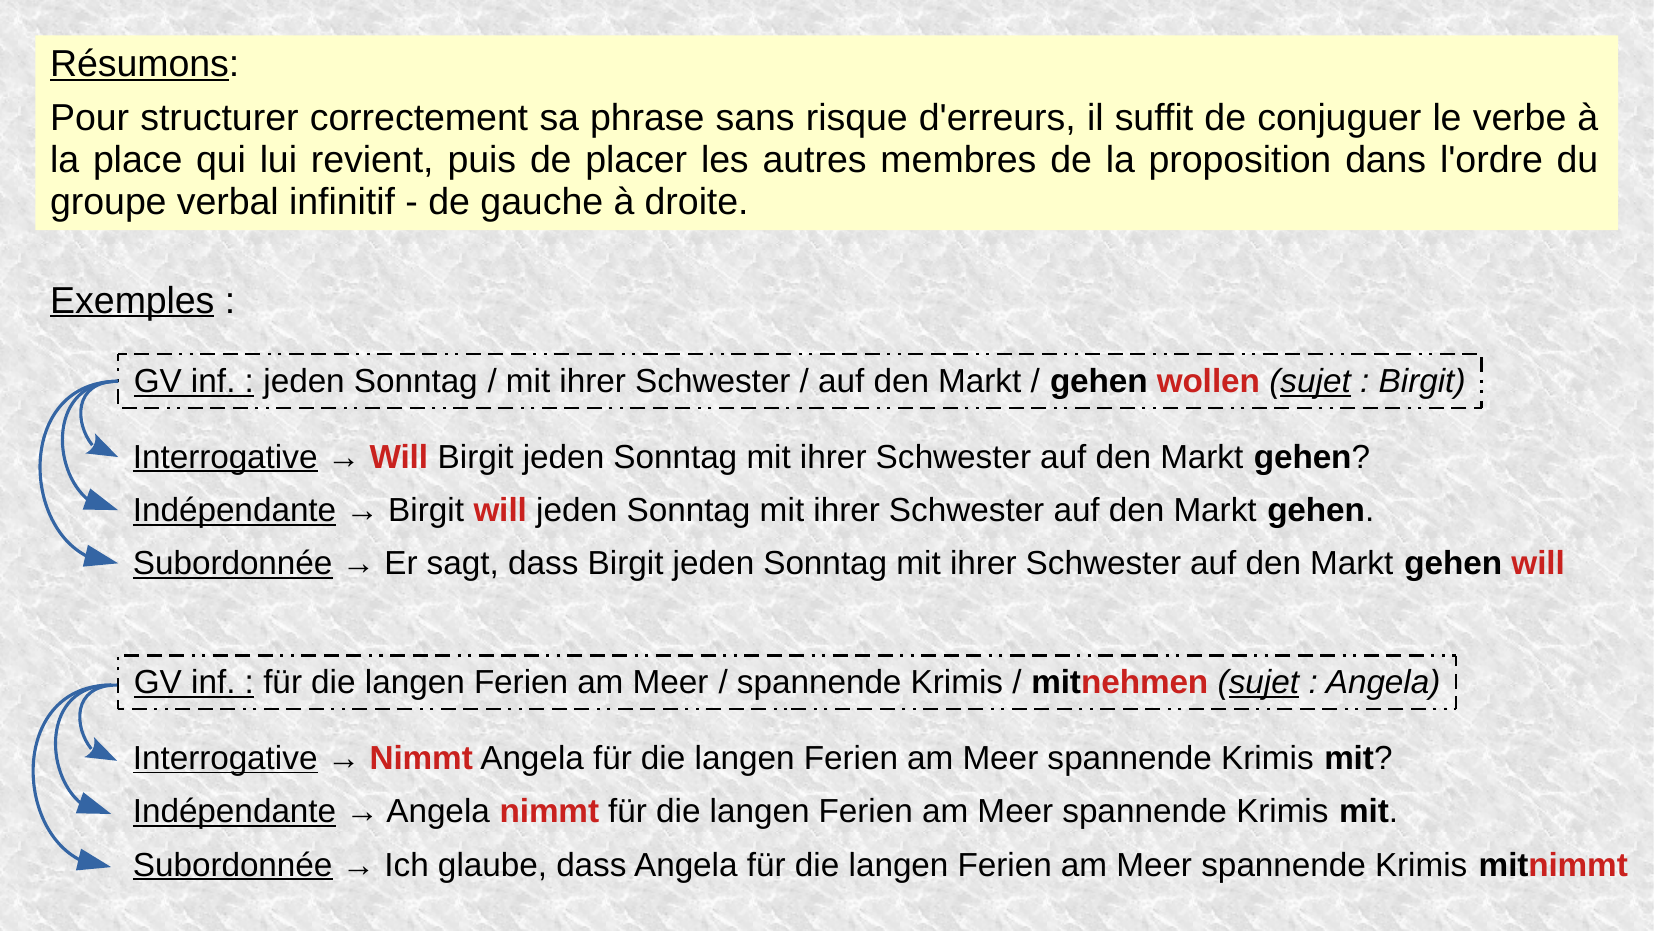

Résumons:
Pour structurer correctement sa phrase sans risque d'erreurs, il suffit de conjuguer le verbe à la place qui lui revient, puis de placer les autres membres de la proposition dans l'ordre du groupe verbal infinitif - de gauche à droite.
Exemples :
GV inf. : jeden Sonntag / mit ihrer Schwester / auf den Markt / gehen wollen (sujet : Birgit)
Interrogative → Will Birgit jeden Sonntag mit ihrer Schwester auf den Markt gehen?
Indépendante → Birgit will jeden Sonntag mit ihrer Schwester auf den Markt gehen.
Subordonnée → Er sagt, dass Birgit jeden Sonntag mit ihrer Schwester auf den Markt gehen will
GV inf. : für die langen Ferien am Meer / spannende Krimis / mitnehmen (sujet : Angela)
Interrogative → Nimmt Angela für die langen Ferien am Meer spannende Krimis mit?
Indépendante → Angela nimmt für die langen Ferien am Meer spannende Krimis mit.
Subordonnée → Ich glaube, dass Angela für die langen Ferien am Meer spannende Krimis mitnimmt